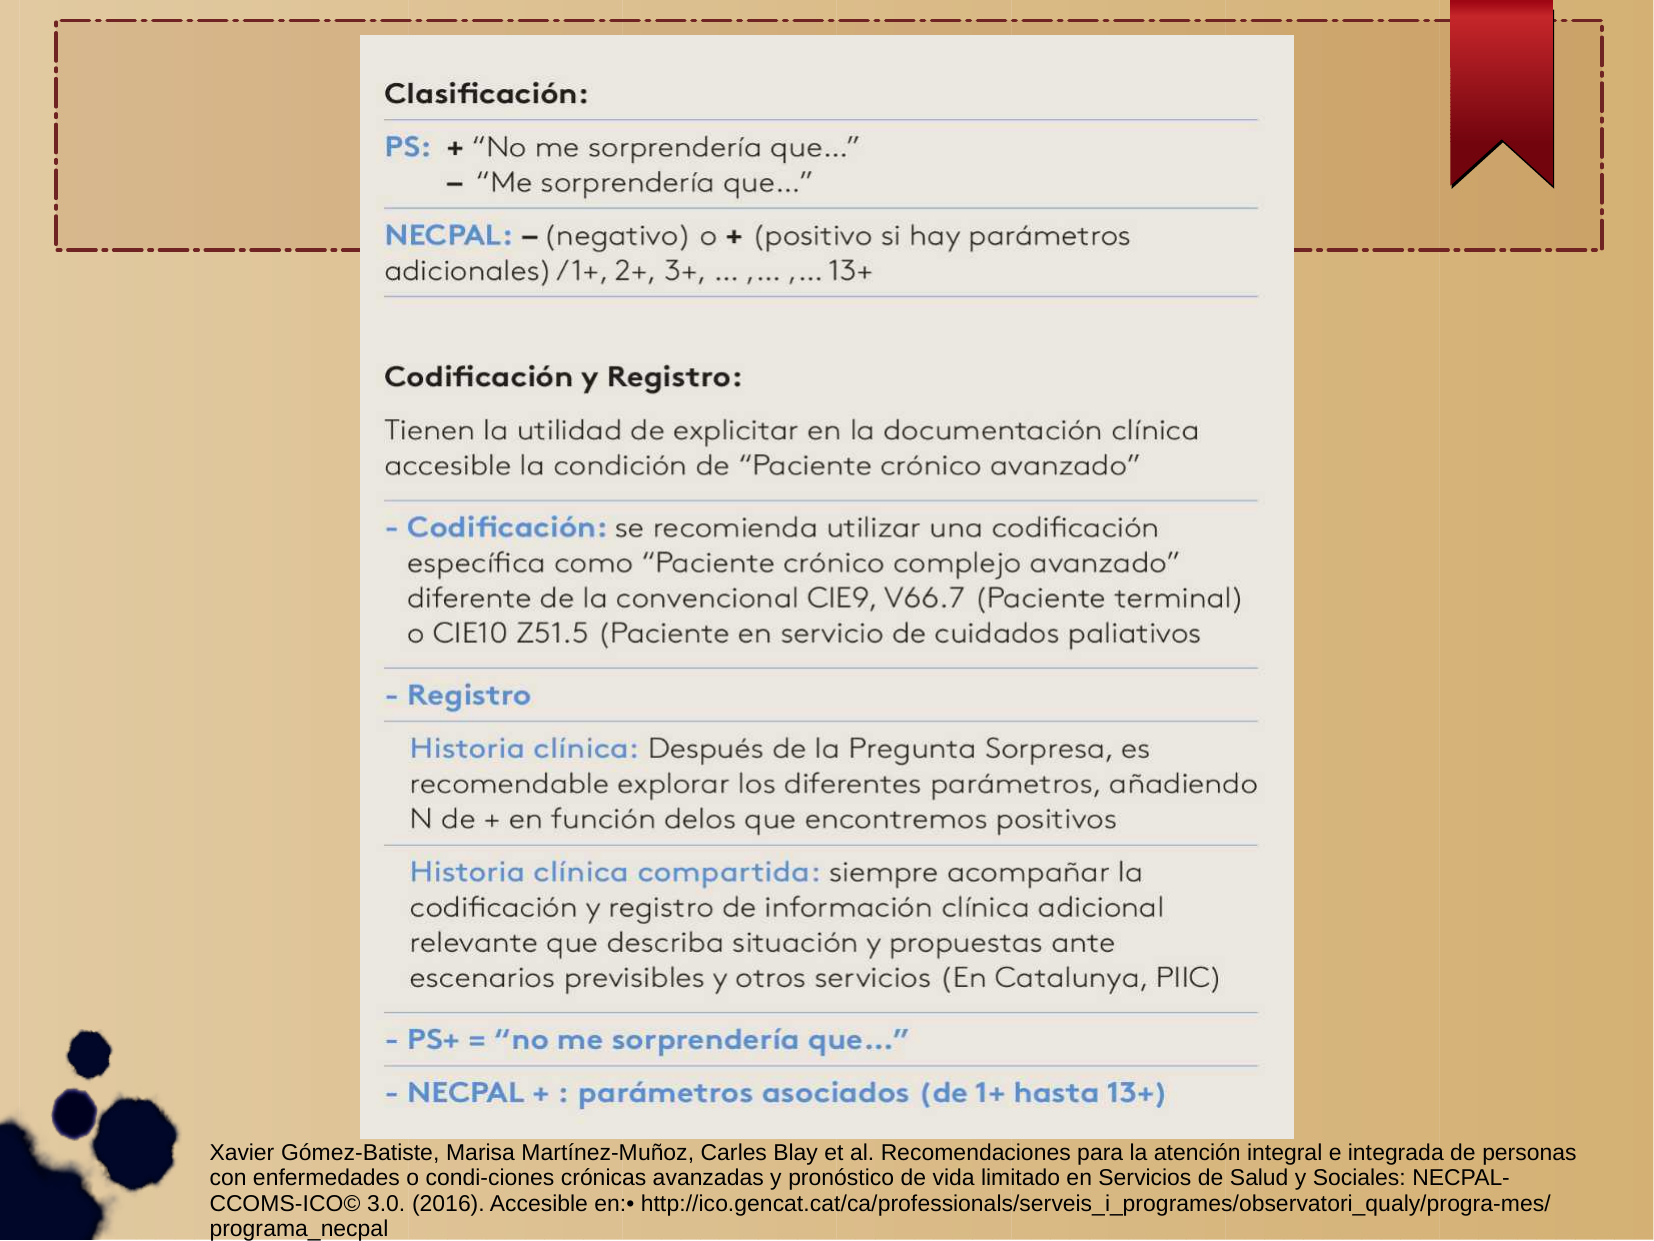

Xavier Gómez-Batiste, Marisa Martínez-Muñoz, Carles Blay et al. Recomendaciones para la atención integral e integrada de personas con enfermedades o condi-ciones crónicas avanzadas y pronóstico de vida limitado en Servicios de Salud y Sociales: NECPAL-CCOMS-ICO© 3.0. (2016). Accesible en:• http://ico.gencat.cat/ca/professionals/serveis_i_programes/observatori_qualy/progra-mes/programa_necpal